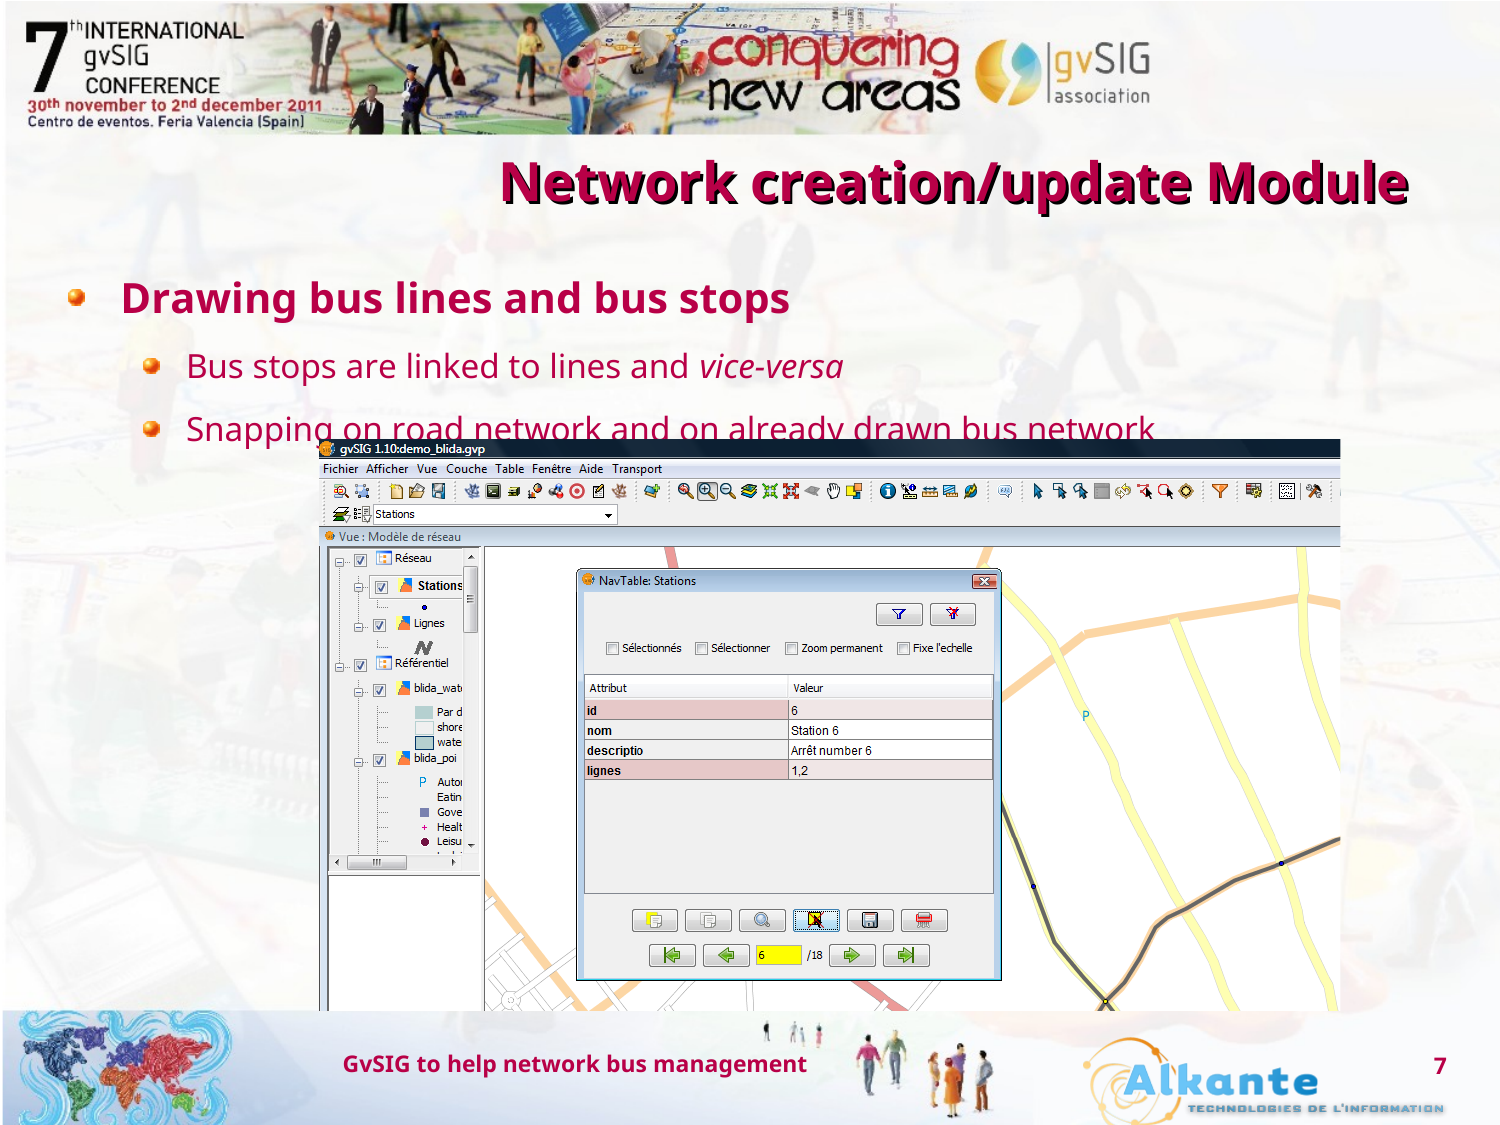

# Network creation/update Module
Drawing bus lines and bus stops
Bus stops are linked to lines and vice-versa
Snapping on road network and on already drawn bus network
GvSIG to help network bus management
7